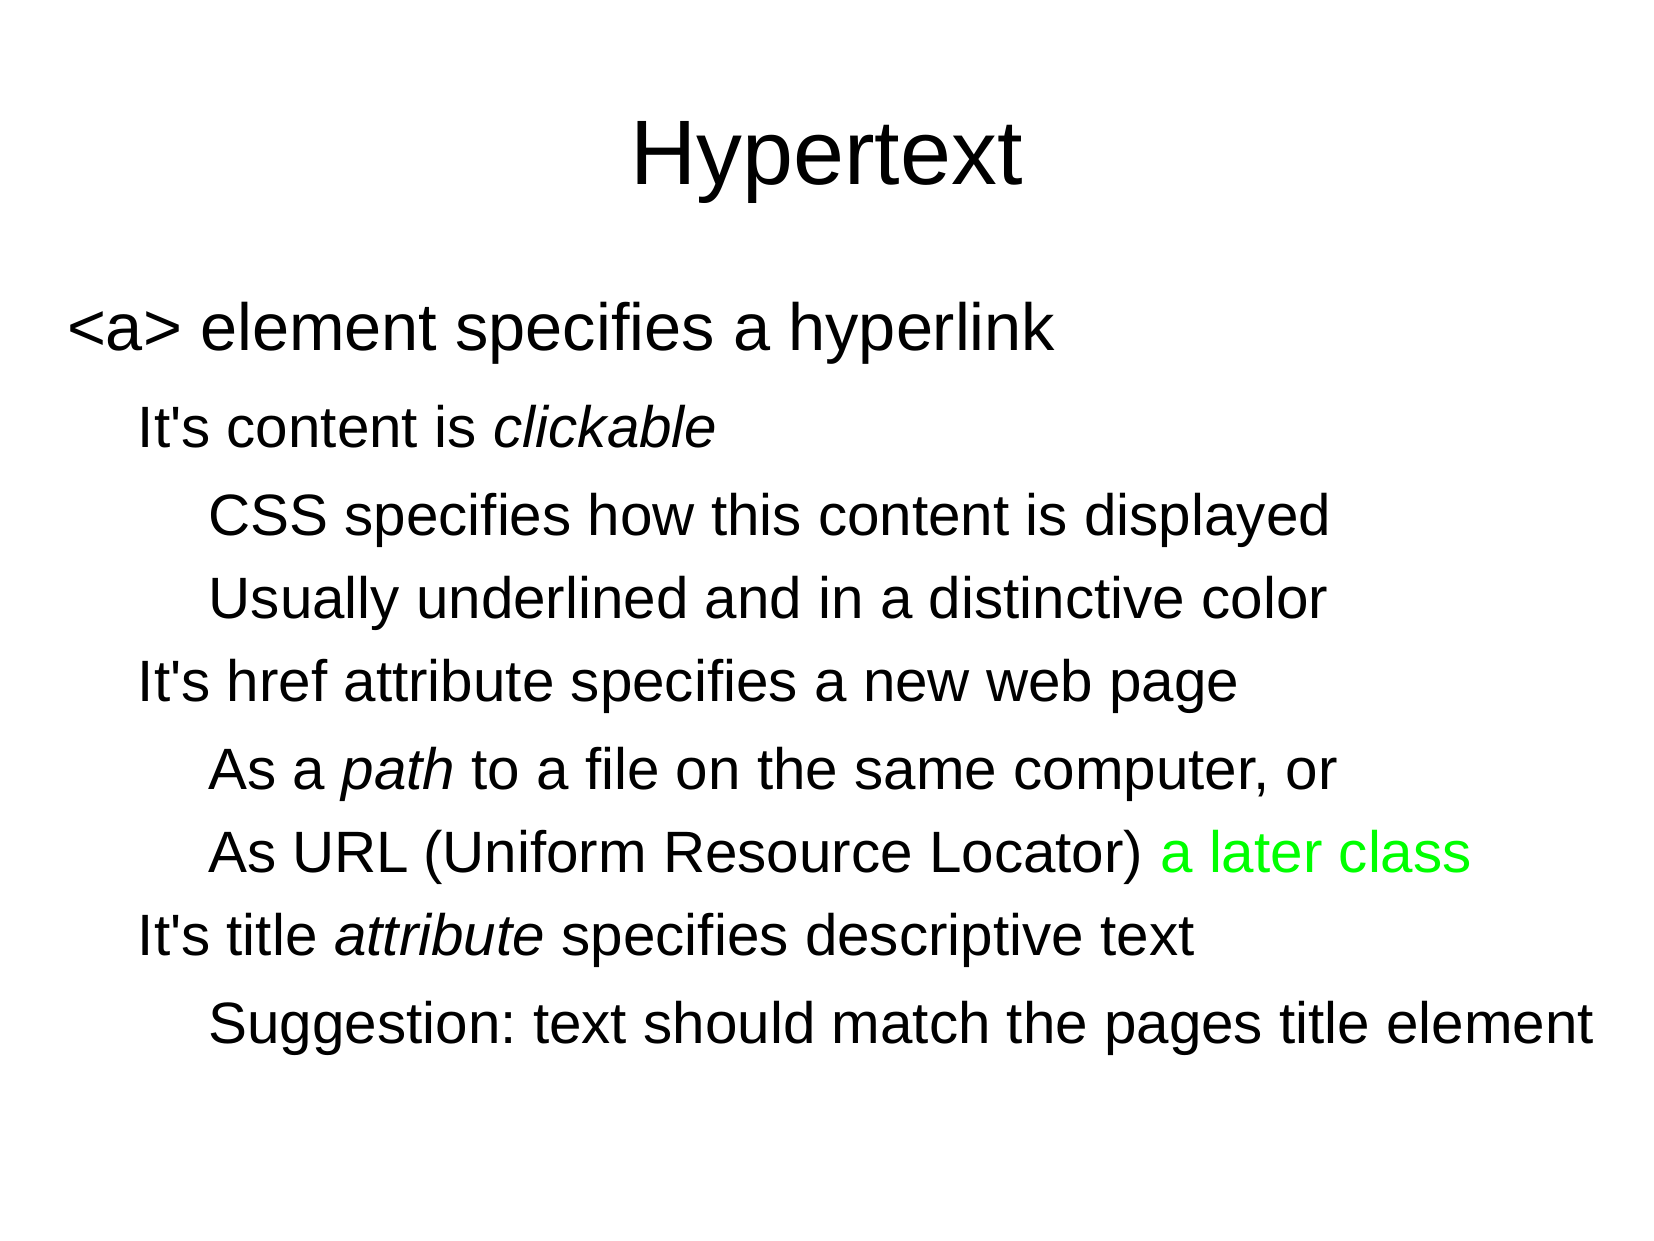

# Hypertext
<a> element specifies a hyperlink
It's content is clickable
CSS specifies how this content is displayed
Usually underlined and in a distinctive color
It's href attribute specifies a new web page
As a path to a file on the same computer, or
As URL (Uniform Resource Locator) a later class
It's title attribute specifies descriptive text
Suggestion: text should match the pages title element